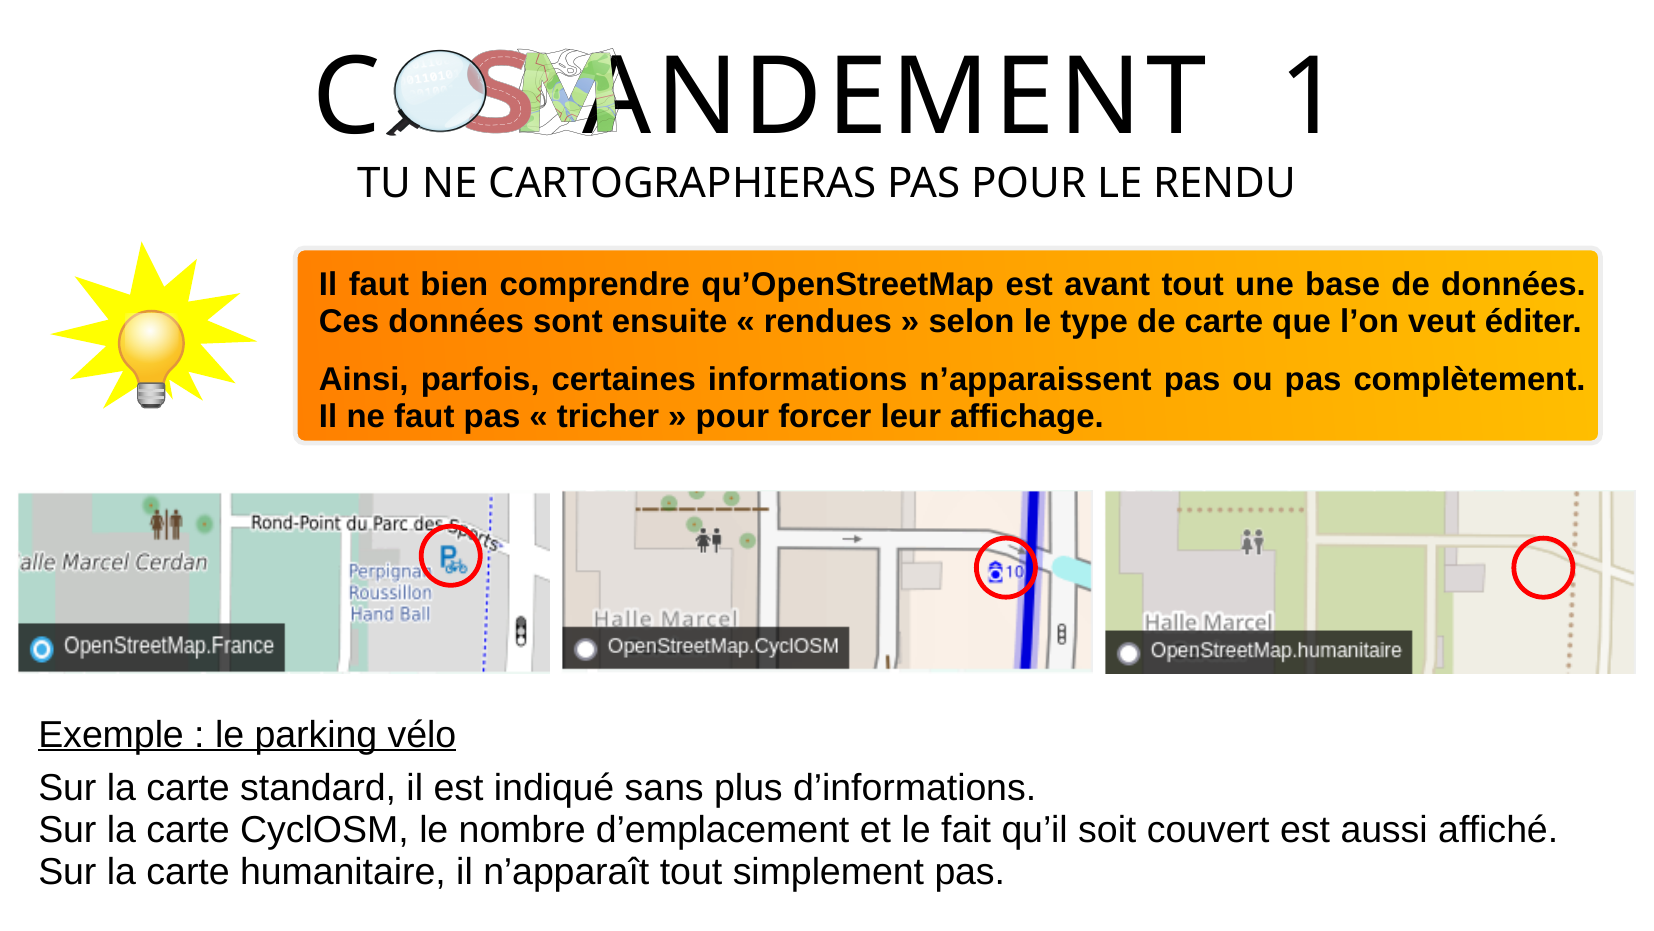

# C ANDEMENT 1
Tu ne cartographieras pas pour le rendu
Il faut bien comprendre qu’OpenStreetMap est avant tout une base de données. Ces données sont ensuite « rendues » selon le type de carte que l’on veut éditer.
Ainsi, parfois, certaines informations n’apparaissent pas ou pas complètement. Il ne faut pas « tricher » pour forcer leur affichage.
Exemple : le parking vélo
Sur la carte standard, il est indiqué sans plus d’informations.
Sur la carte CyclOSM, le nombre d’emplacement et le fait qu’il soit couvert est aussi affiché.
Sur la carte humanitaire, il n’apparaît tout simplement pas.